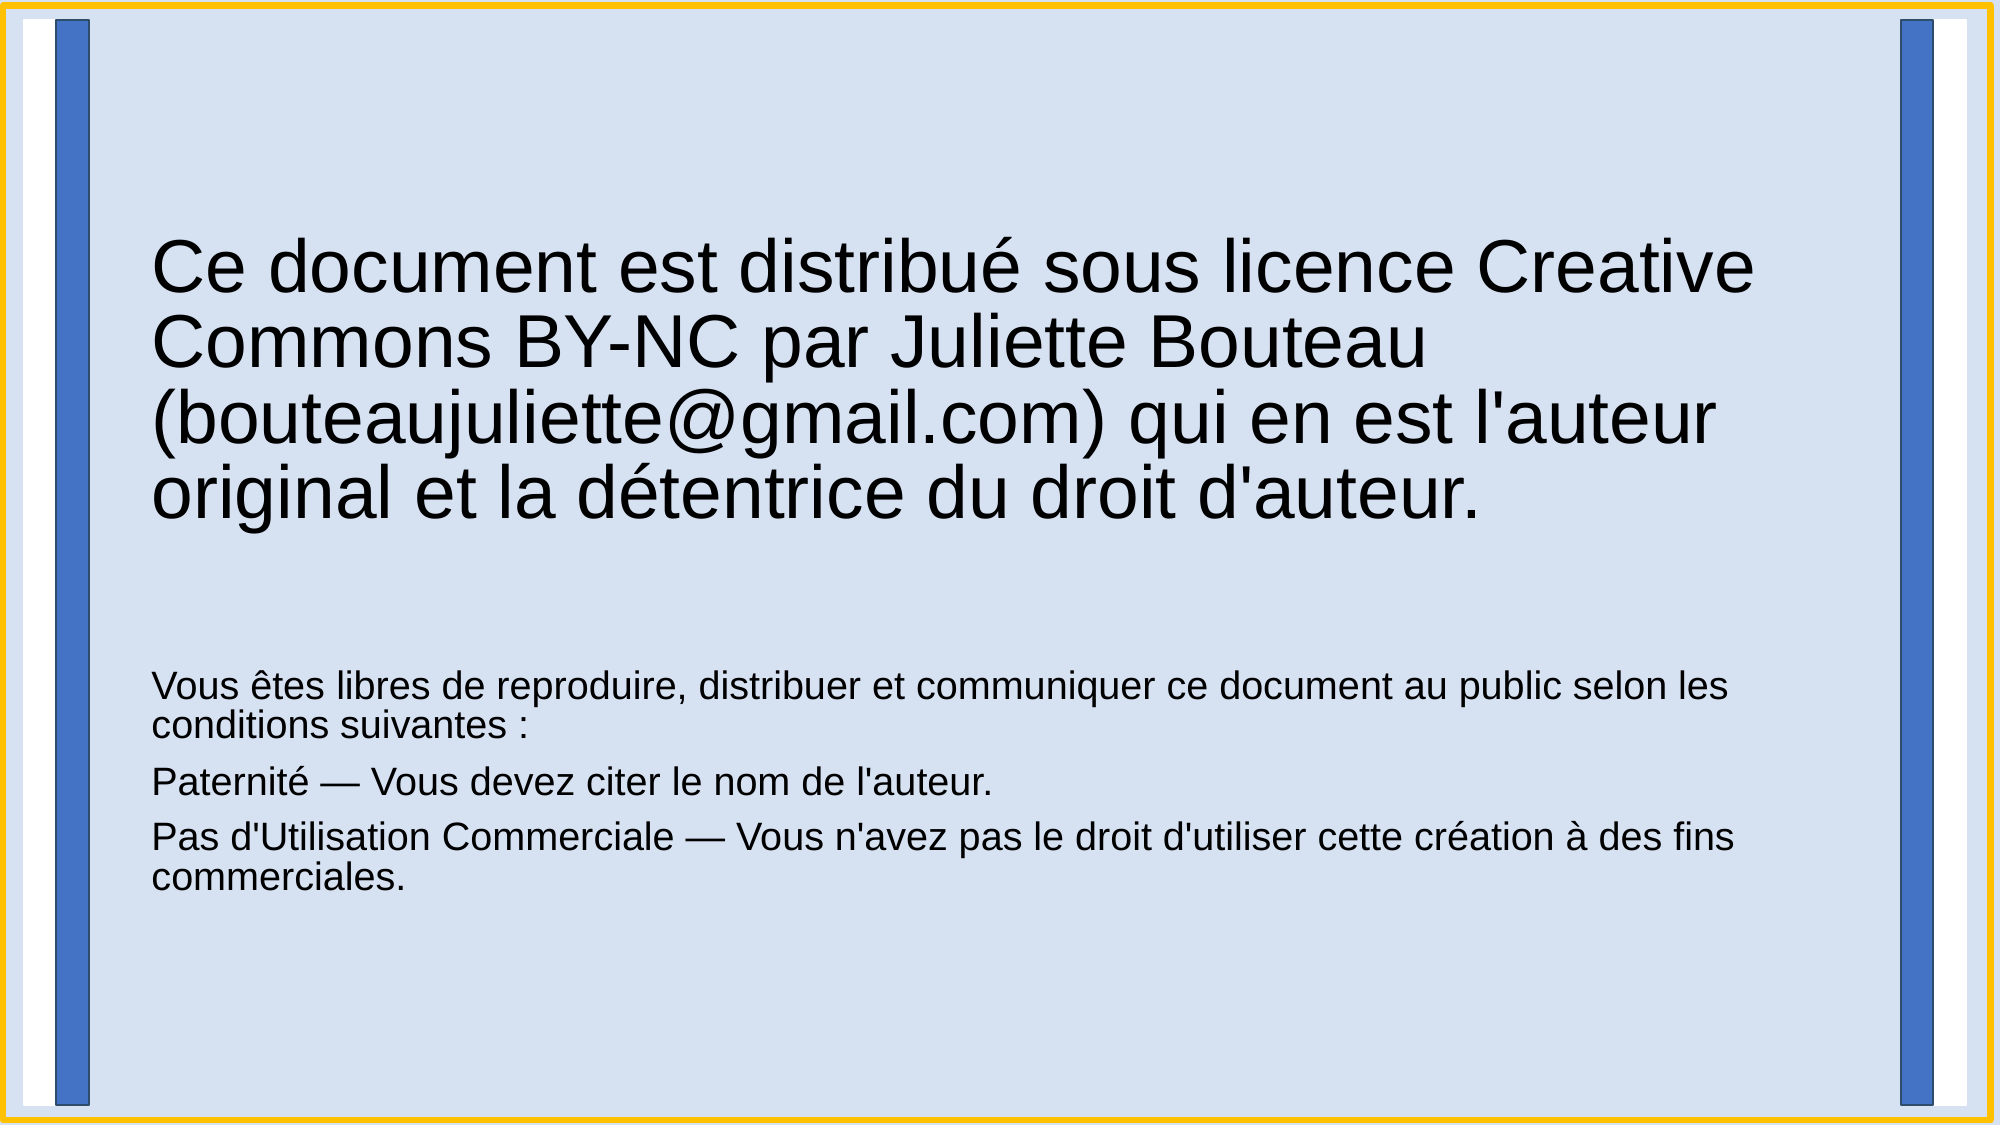

# Ce document est distribué sous licence Creative Commons BY-NC par Juliette Bouteau (bouteaujuliette@gmail.com) qui en est l'auteur original et la détentrice du droit d'auteur.
Vous êtes libres de reproduire, distribuer et communiquer ce document au public selon les conditions suivantes :
Paternité — Vous devez citer le nom de l'auteur.
Pas d'Utilisation Commerciale — Vous n'avez pas le droit d'utiliser cette création à des fins commerciales.